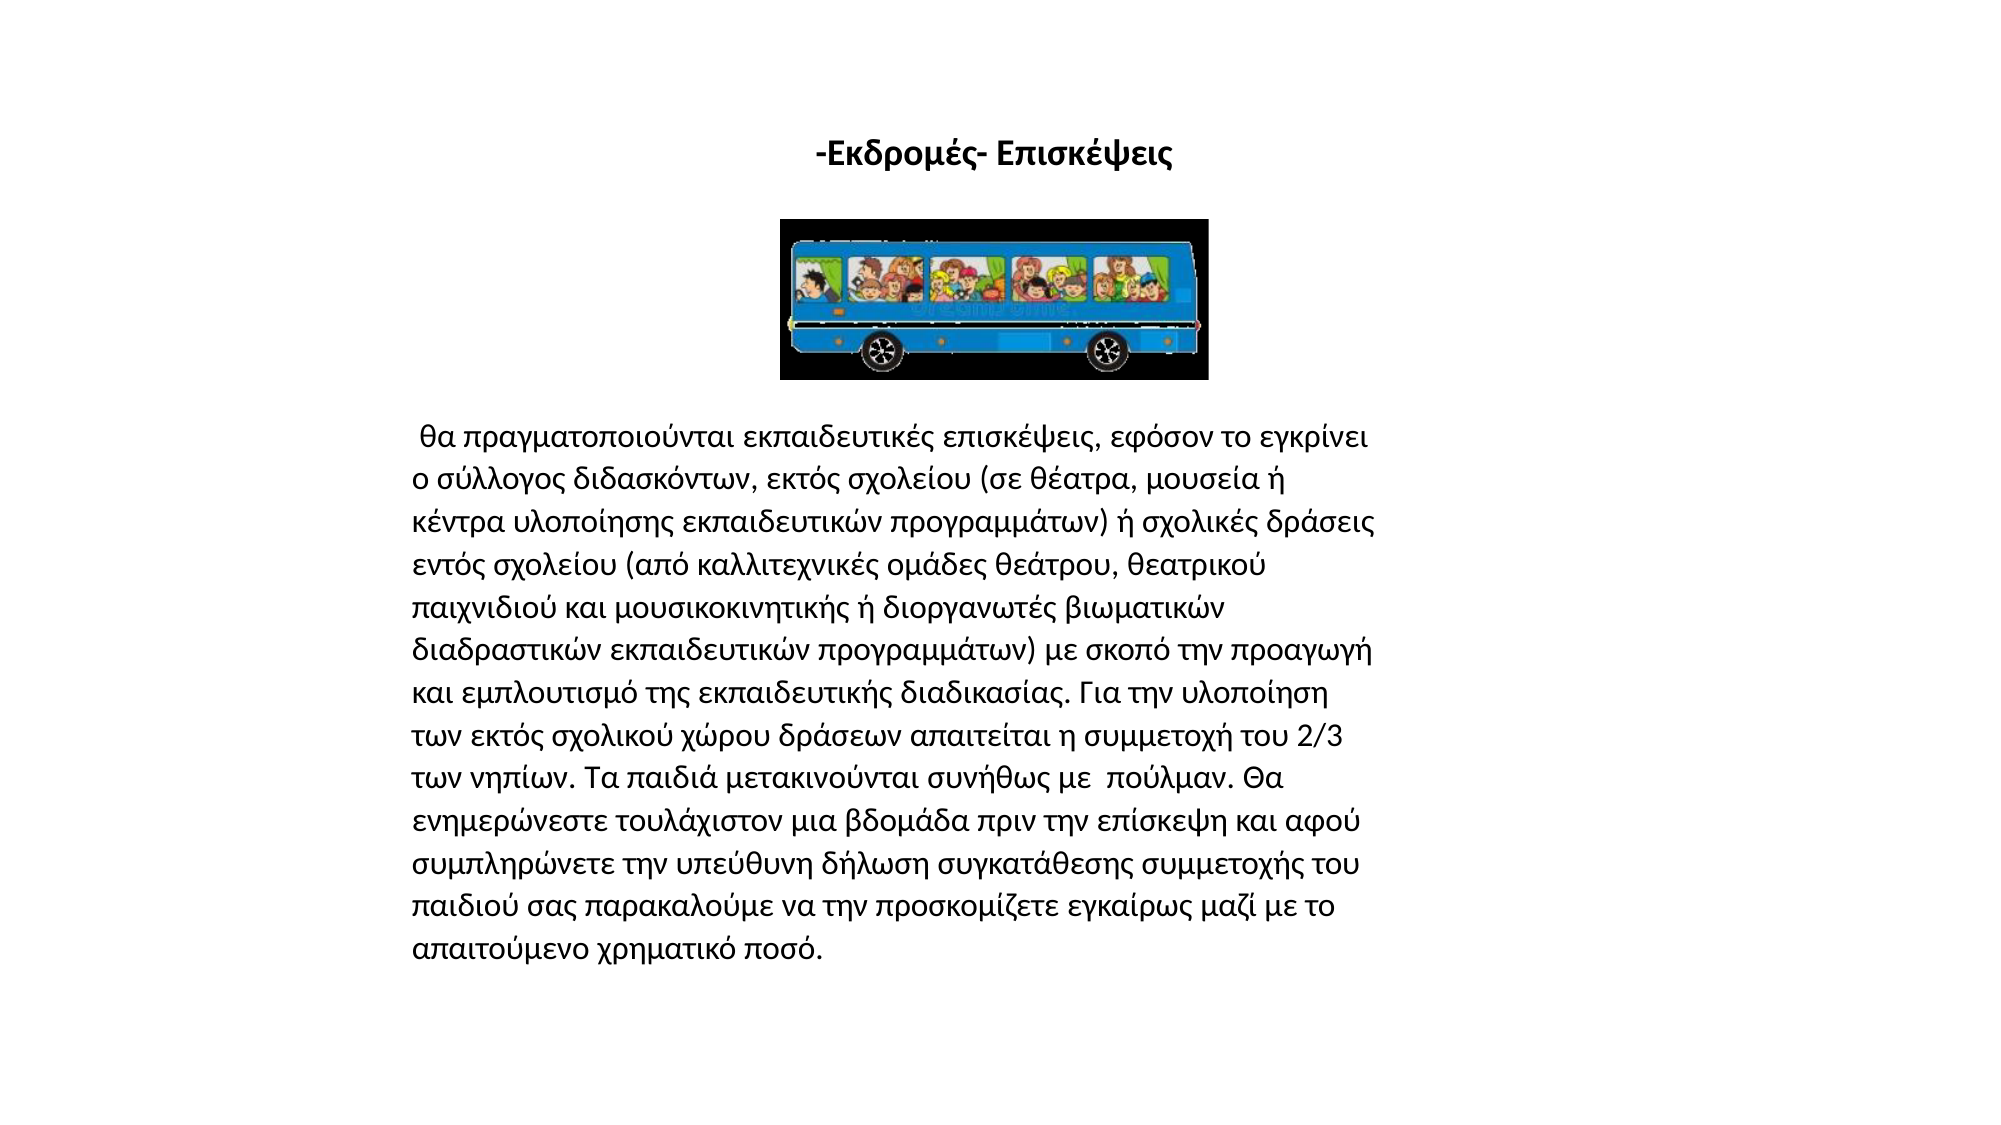

θα πραγματοπoιούνται εκπαιδευτικές επισκέψεις, εφόσον το εγκρίνει ο σύλλογος διδασκόντων, εκτός σχολείου (σε θέατρα, μουσεία ή κέντρα υλοποίησης εκπαιδευτικών προγραμμάτων) ή σχολικές δράσεις εντός σχολείου (από καλλιτεχνικές ομάδες θεάτρου, θεατρικού παιχνιδιού και μουσικοκινητικής ή διοργανωτές βιωματικών διαδραστικών εκπαιδευτικών προγραμμάτων) με σκοπό την προαγωγή και εμπλουτισμό της εκπαιδευτικής διαδικασίας. Για την υλοποίηση των εκτός σχολικού χώρου δράσεων απαιτείται η συμμετοχή του 2/3 των νηπίων. Τα παιδιά μετακινούνται συνήθως με πούλμαν. Θα ενημερώνεστε τουλάχιστον μια βδομάδα πριν την επίσκεψη και αφού συμπληρώνετε την υπεύθυνη δήλωση συγκατάθεσης συμμετοχής του παιδιού σας παρακαλούμε να την προσκομίζετε εγκαίρως μαζί με το απαιτούμενο χρηματικό ποσό.